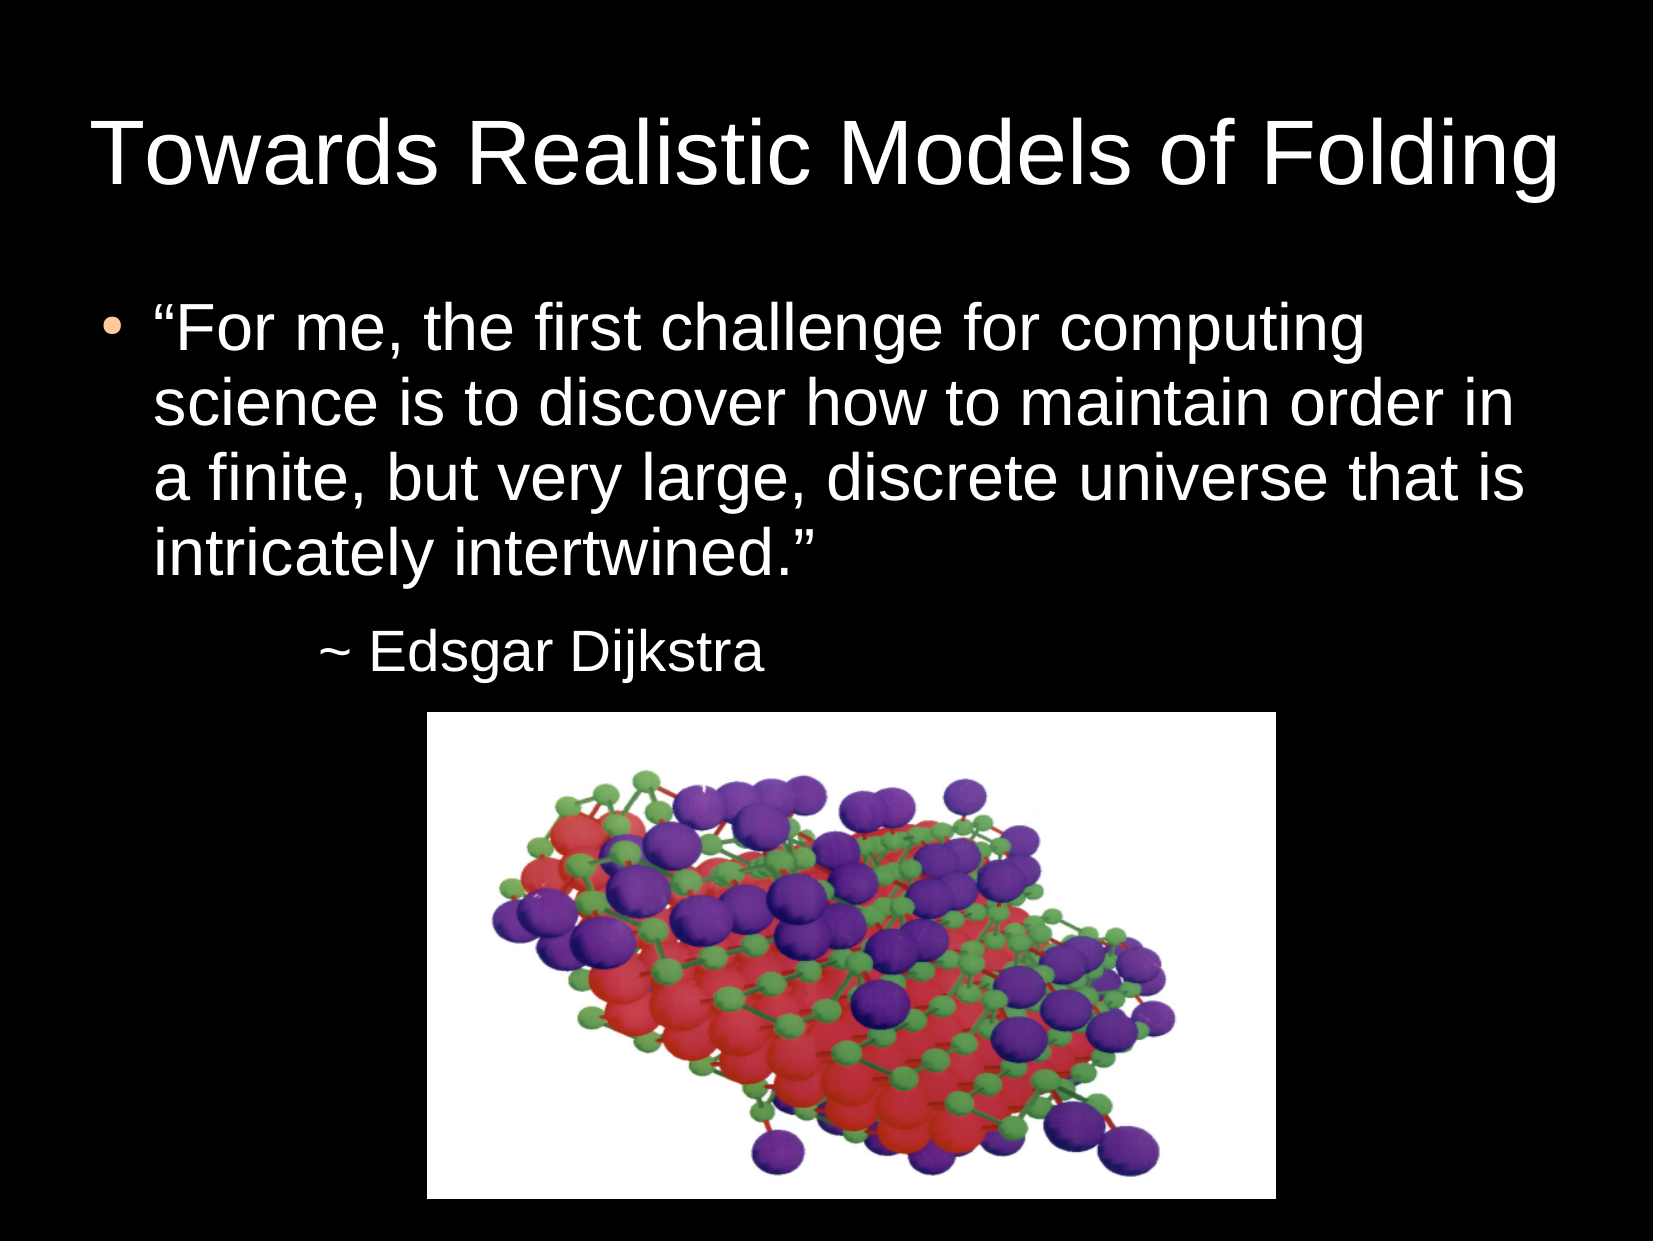

# Towards Realistic Models of Folding
“For me, the first challenge for computing science is to discover how to maintain order in a finite, but very large, discrete universe that is intricately intertwined.”
~ Edsgar Dijkstra